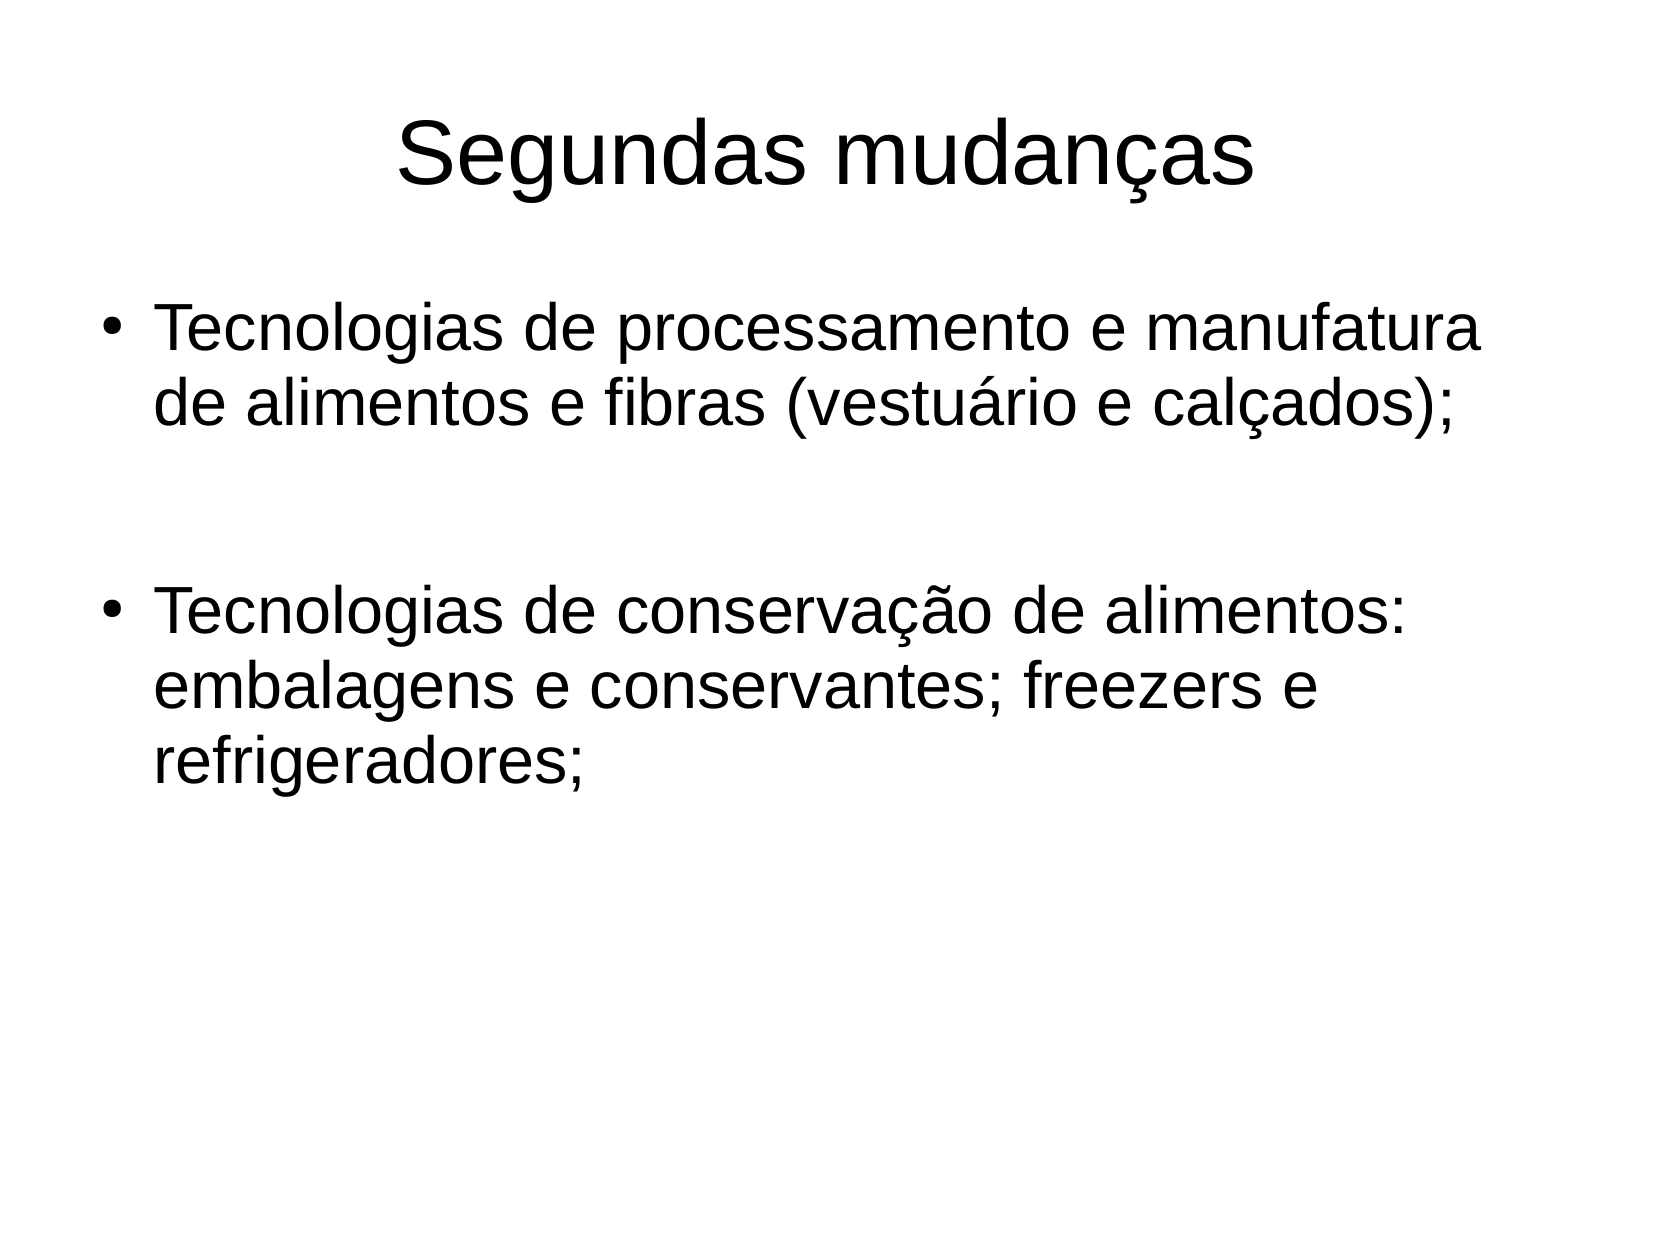

# Segundas mudanças
Tecnologias de processamento e manufatura de alimentos e fibras (vestuário e calçados);
Tecnologias de conservação de alimentos: embalagens e conservantes; freezers e refrigeradores;